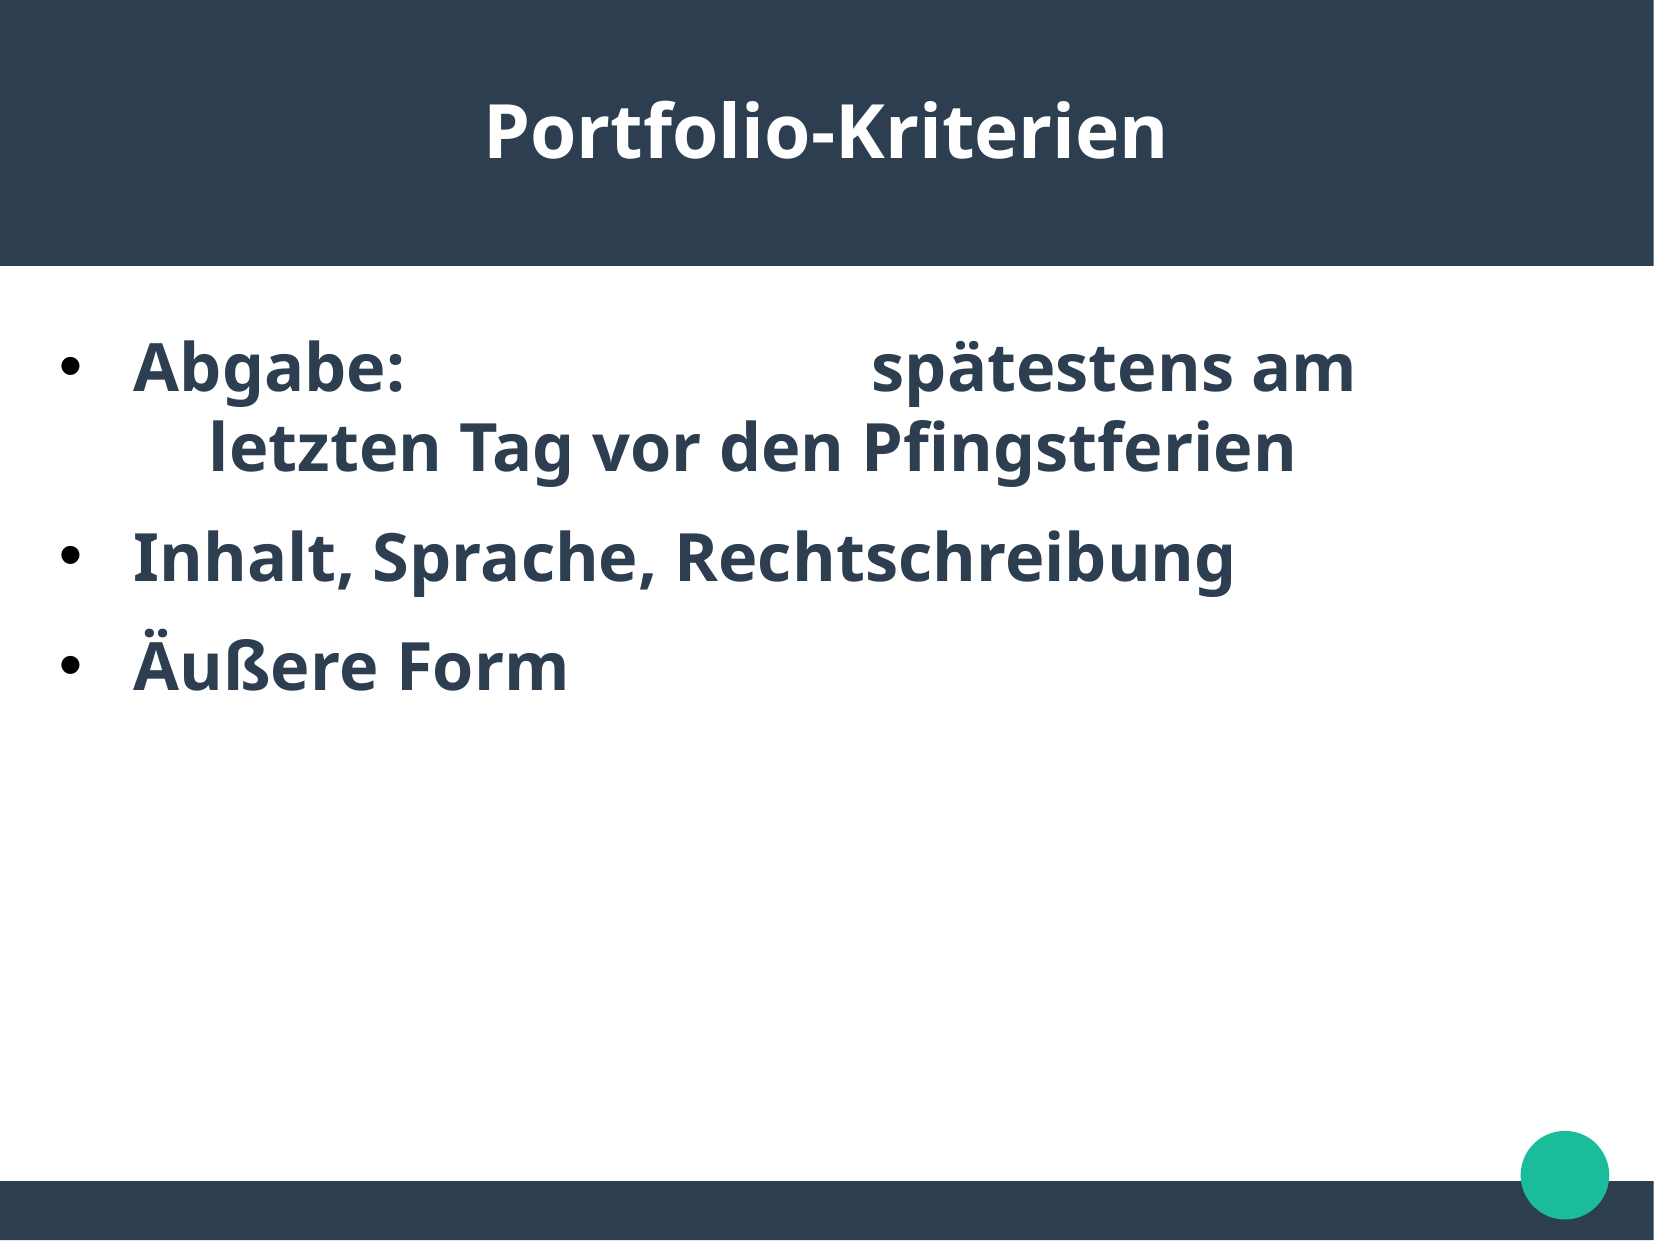

# Portfolio-Kriterien
Abgabe: 					 spätestens am letzten Tag vor den Pfingstferien
Inhalt, Sprache, Rechtschreibung
Äußere Form